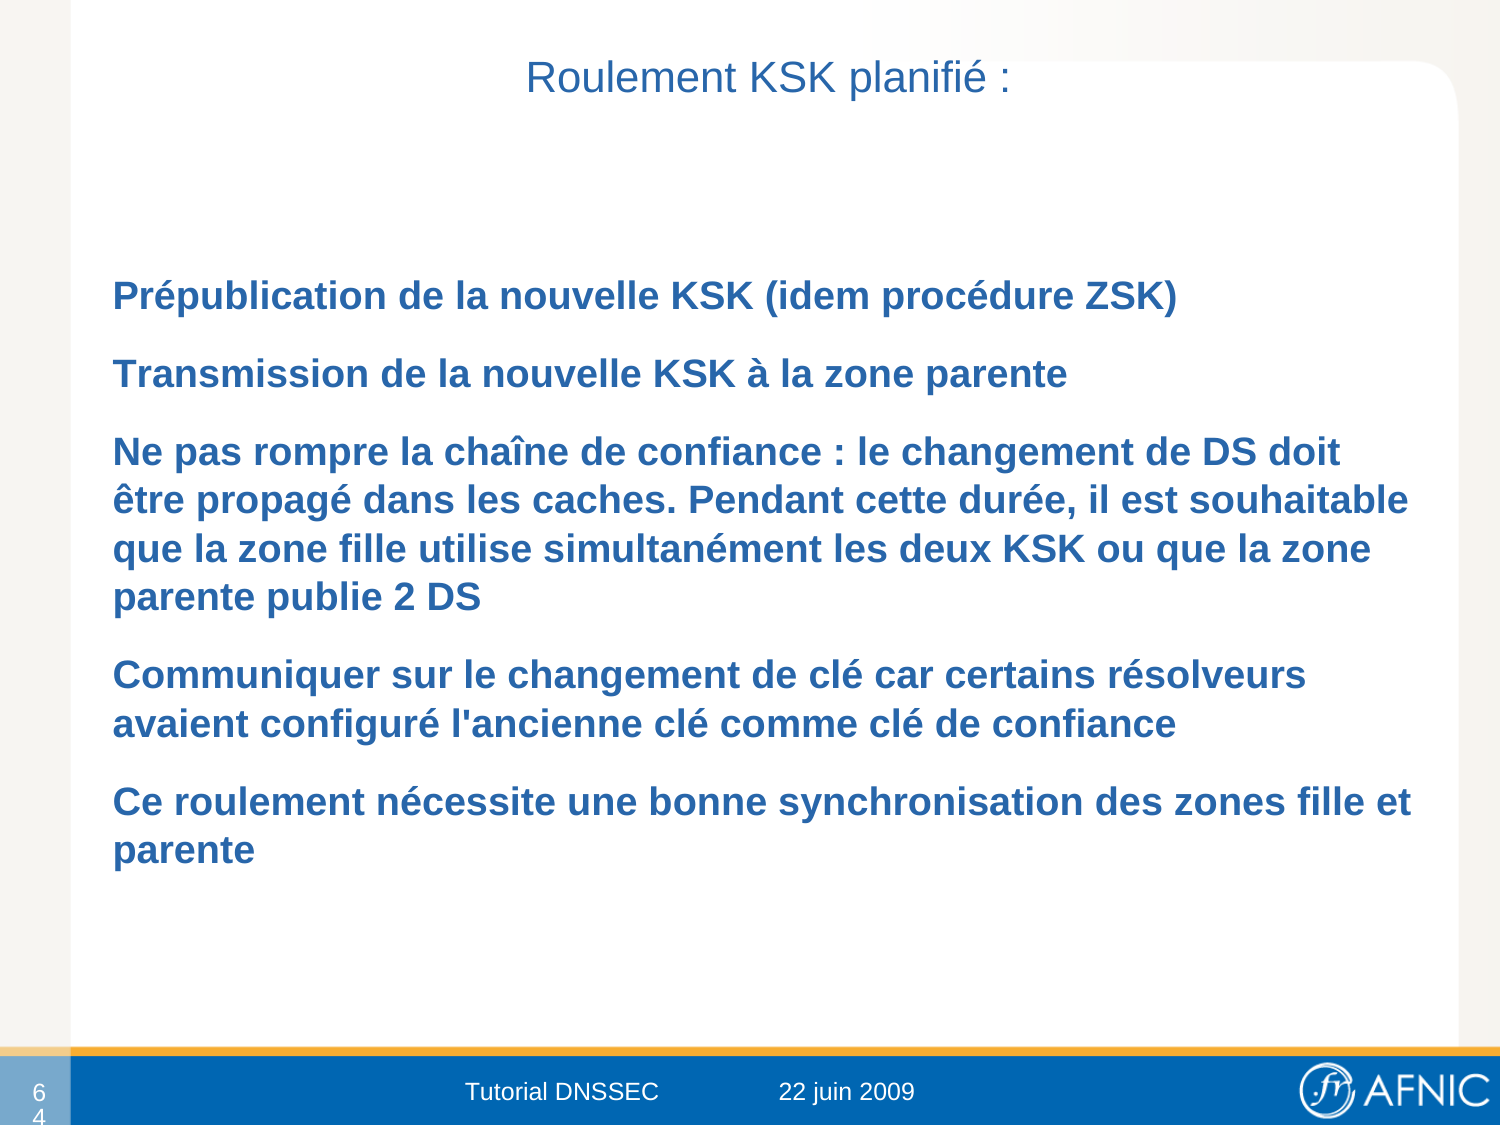

# Roulement KSK planifié :
Prépublication de la nouvelle KSK (idem procédure ZSK)
Transmission de la nouvelle KSK à la zone parente
Ne pas rompre la chaîne de confiance : le changement de DS doit être propagé dans les caches. Pendant cette durée, il est souhaitable que la zone fille utilise simultanément les deux KSK ou que la zone parente publie 2 DS
Communiquer sur le changement de clé car certains résolveurs avaient configuré l'ancienne clé comme clé de confiance
Ce roulement nécessite une bonne synchronisation des zones fille et parente